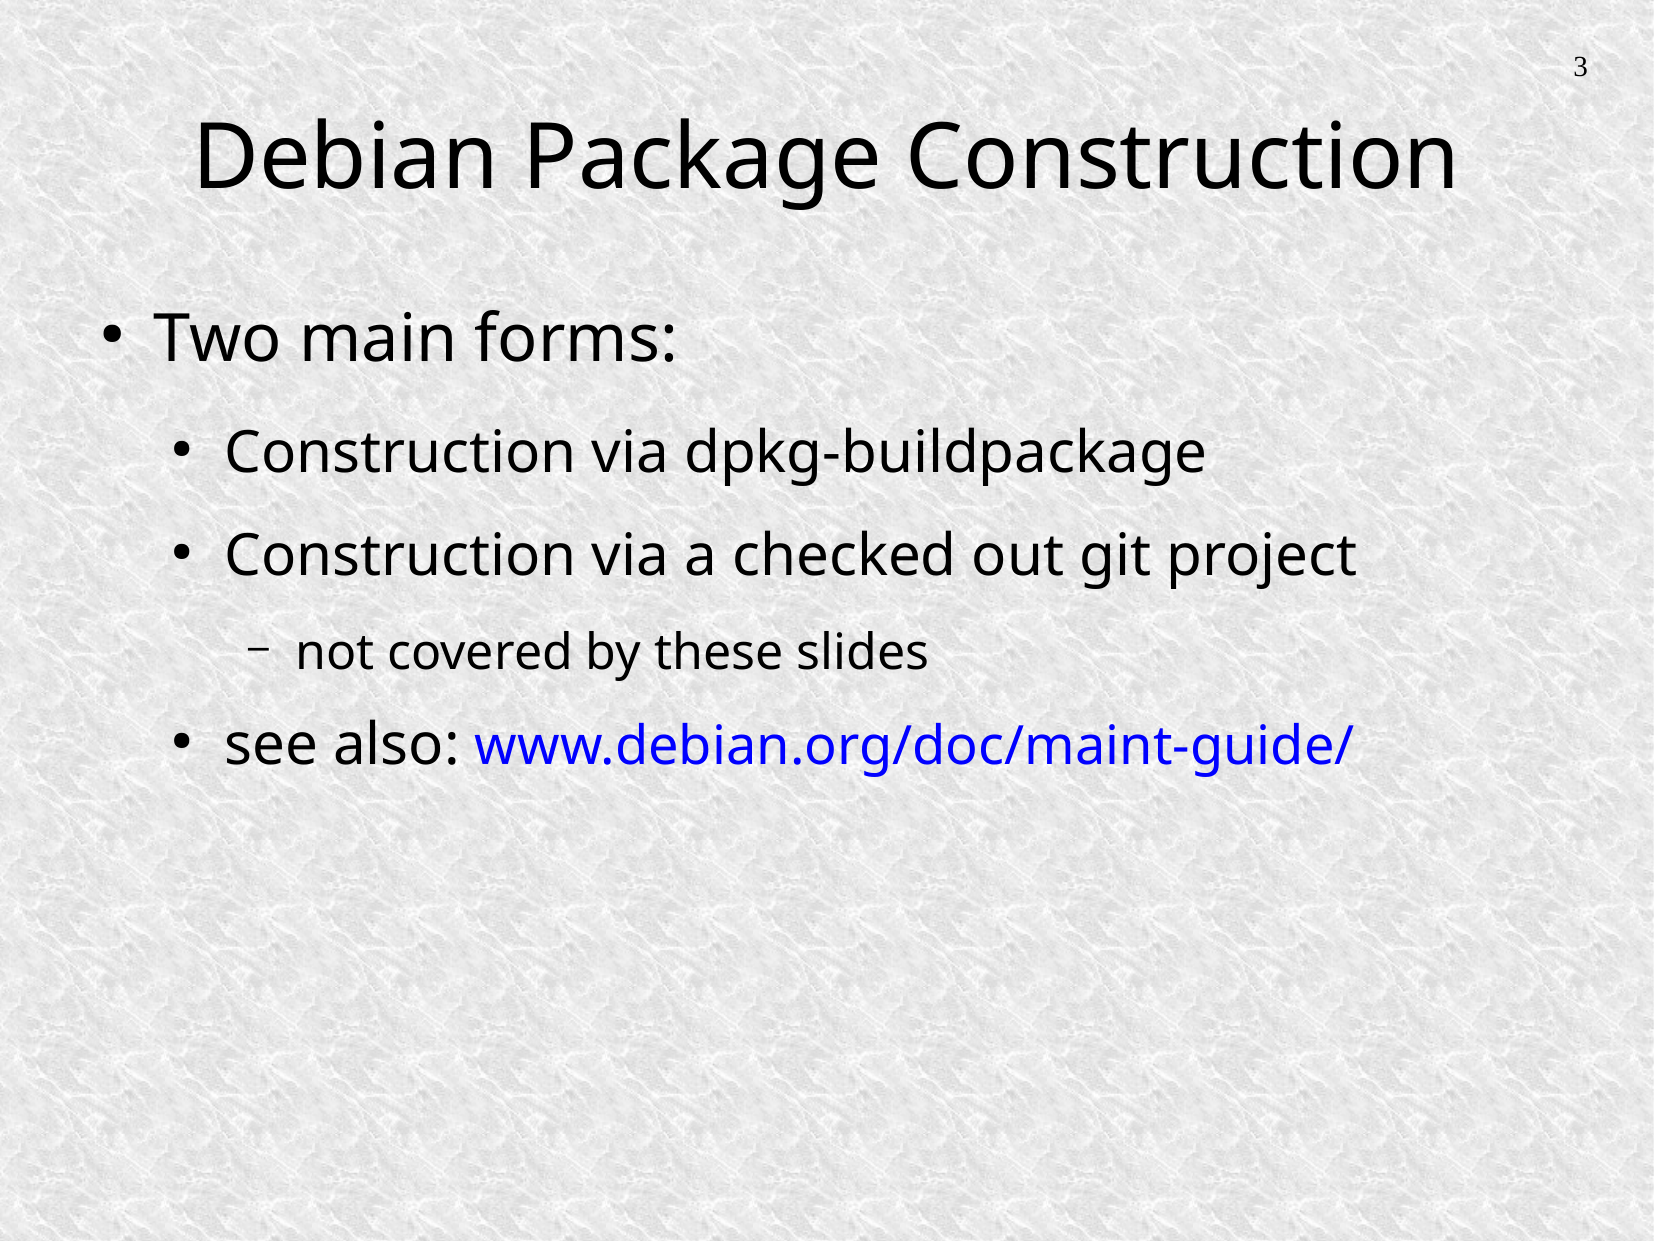

3
# Debian Package Construction
Two main forms:
Construction via dpkg-buildpackage
Construction via a checked out git project
not covered by these slides
see also: www.debian.org/doc/maint-guide/